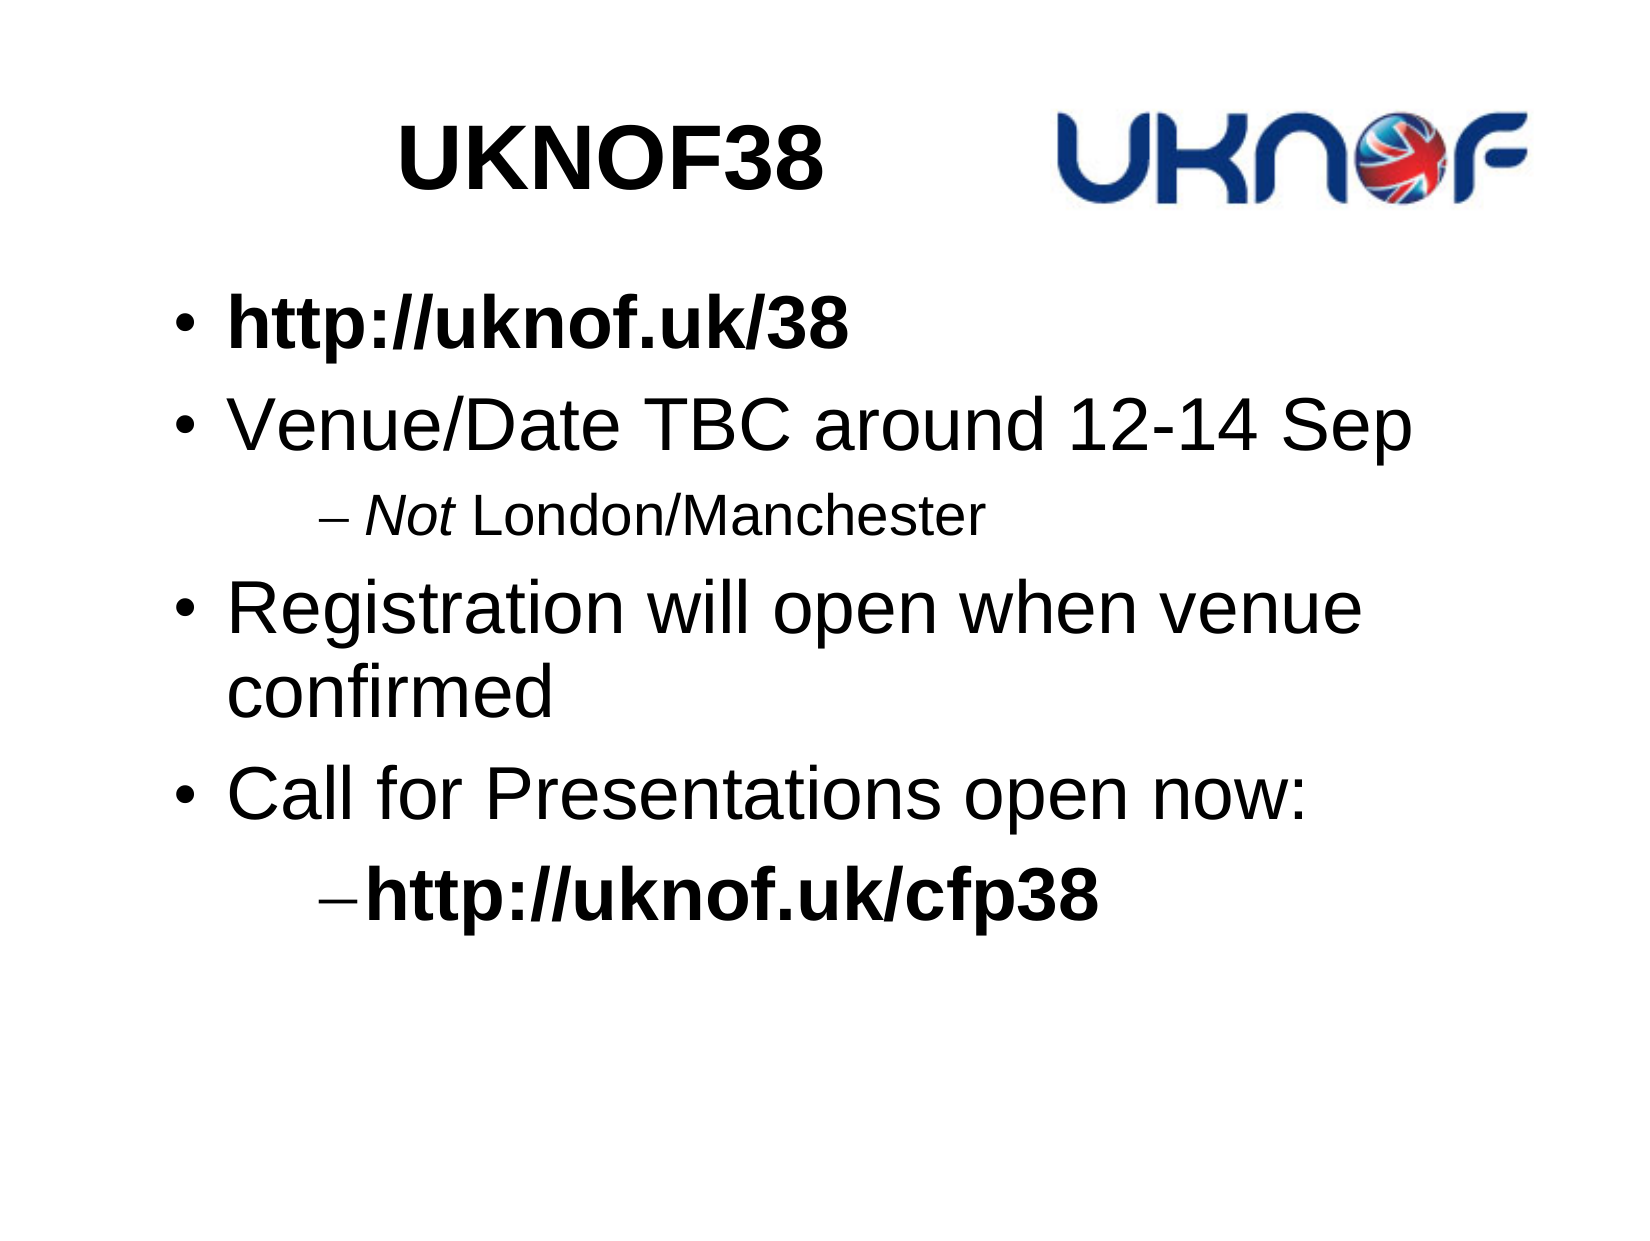

# UKNOF38
http://uknof.uk/38
Venue/Date TBC around 12-14 Sep
Not London/Manchester
Registration will open when venue confirmed
Call for Presentations open now:
http://uknof.uk/cfp38